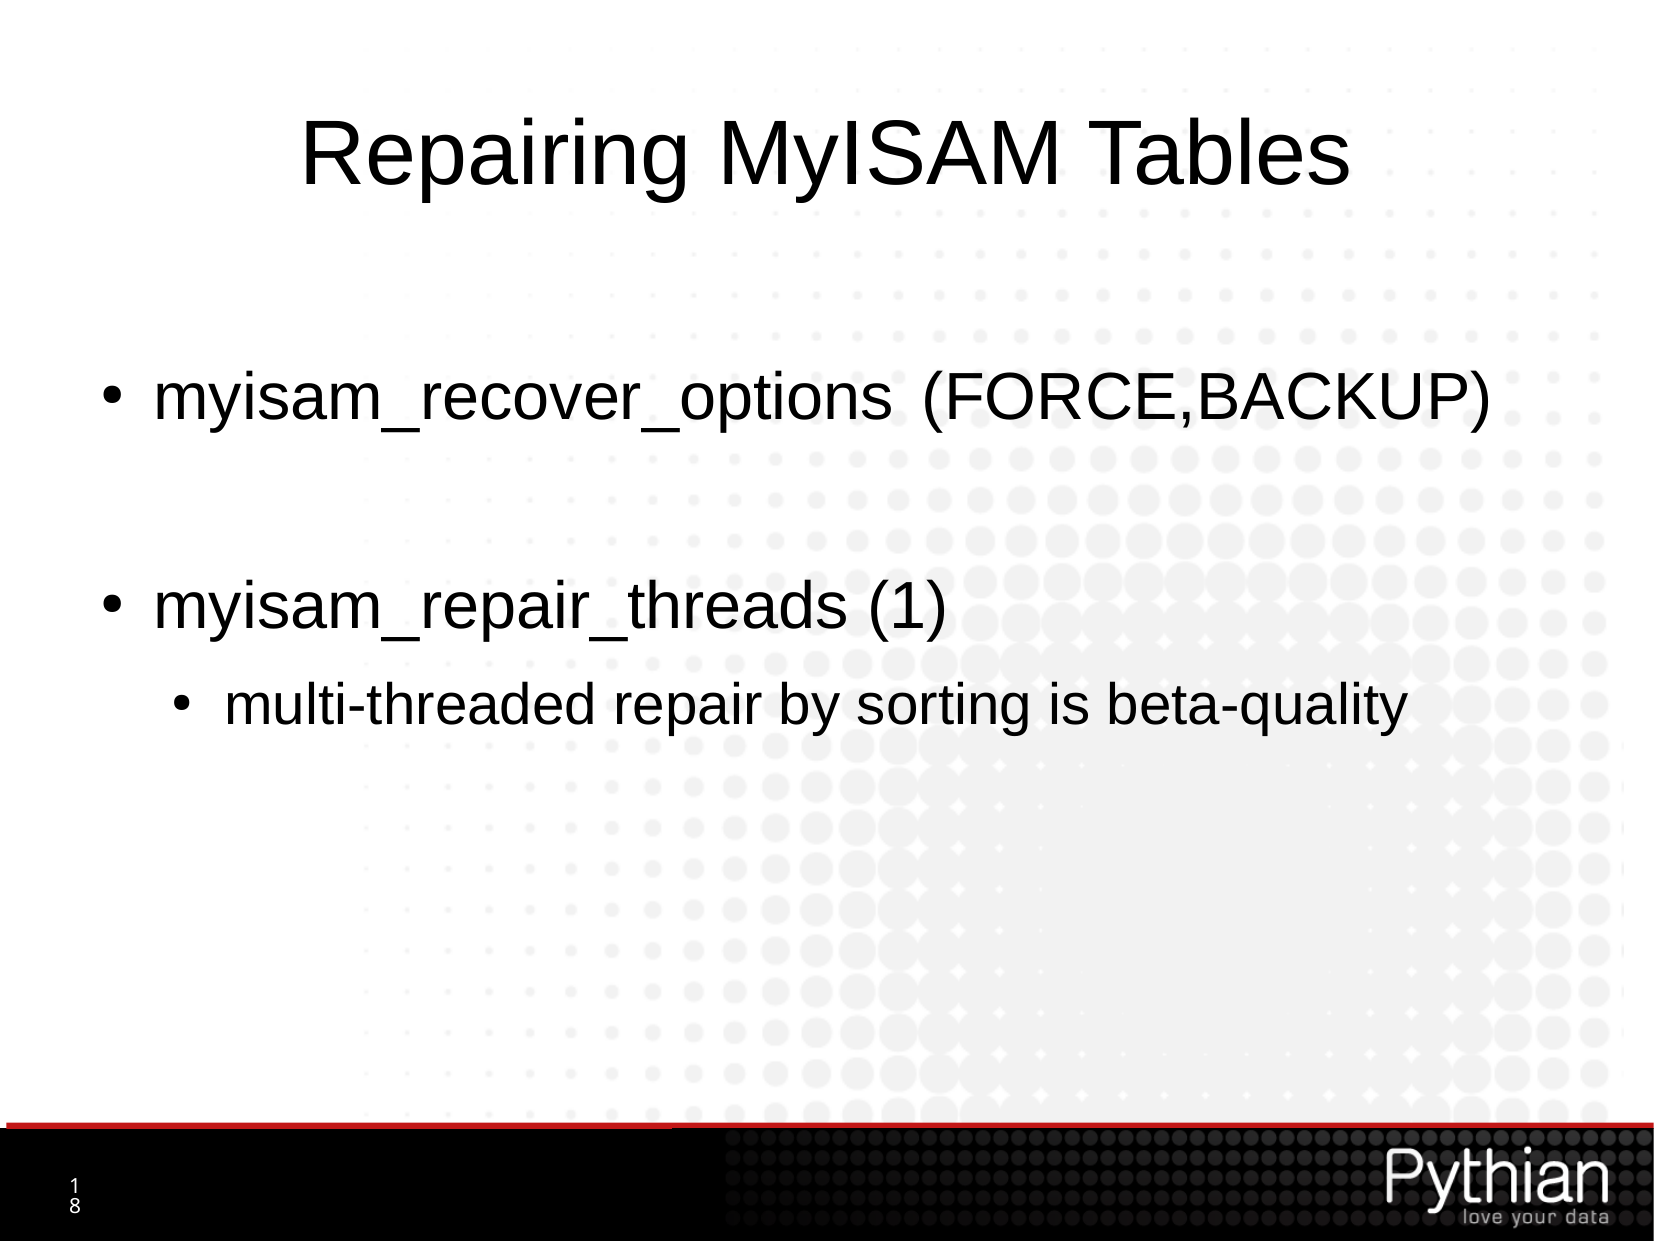

# Repairing MyISAM Tables
myisam_recover_options	 (FORCE,BACKUP)
myisam_repair_threads (1)
multi-threaded repair by sorting is beta-quality